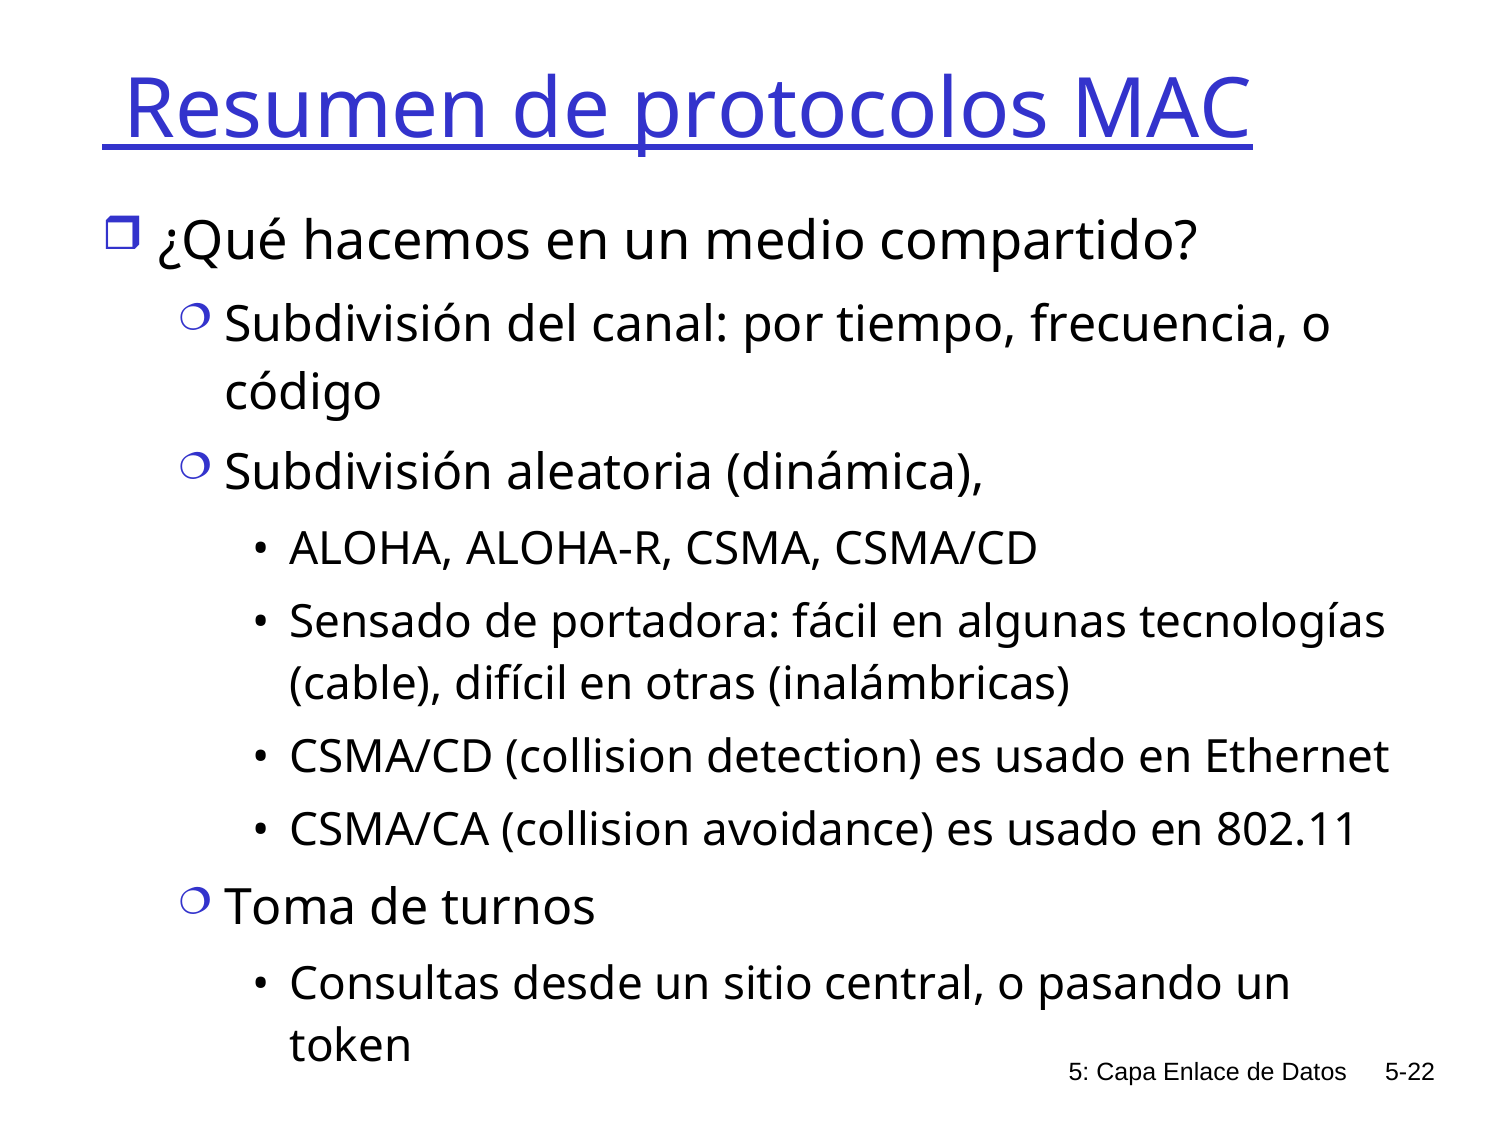

# Resumen de protocolos MAC
¿Qué hacemos en un medio compartido?
Subdivisión del canal: por tiempo, frecuencia, o código
Subdivisión aleatoria (dinámica),
ALOHA, ALOHA-R, CSMA, CSMA/CD
Sensado de portadora: fácil en algunas tecnologías (cable), difícil en otras (inalámbricas)
CSMA/CD (collision detection) es usado en Ethernet
CSMA/CA (collision avoidance) es usado en 802.11
Toma de turnos
Consultas desde un sitio central, o pasando un token
22